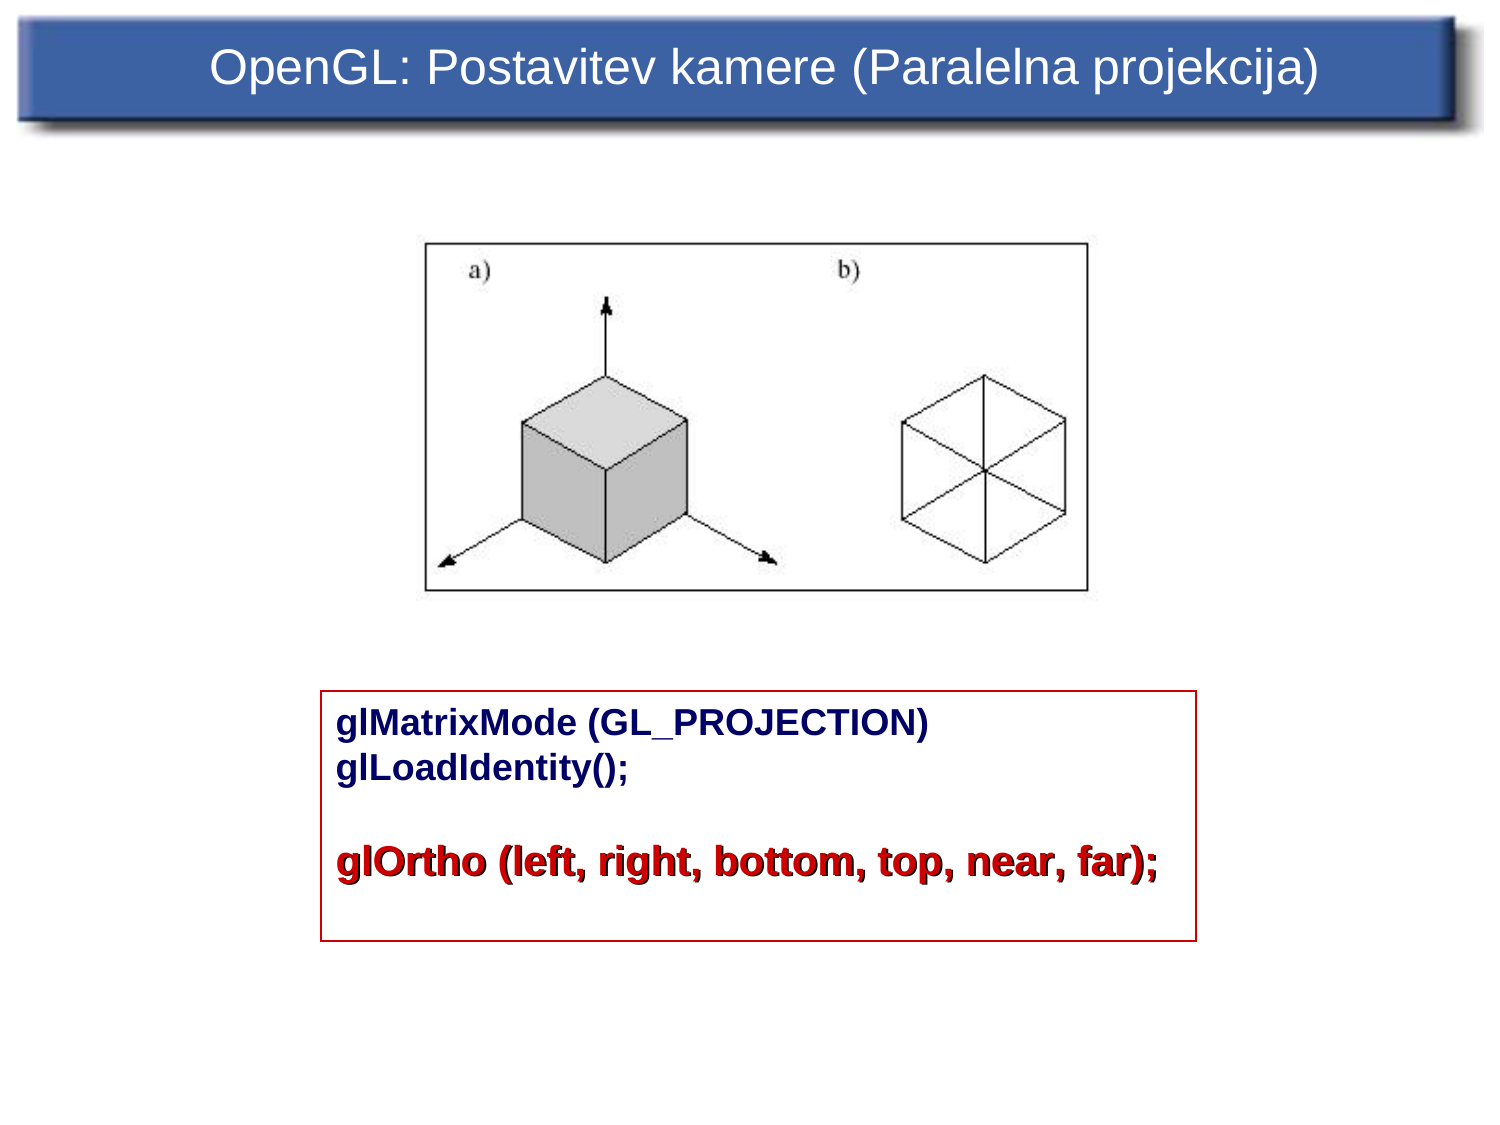

OpenGL: Postavitev kamere (Paralelna projekcija)
glMatrixMode (GL_PROJECTION)
glLoadIdentity();
glOrtho (left, right, bottom, top, near, far);